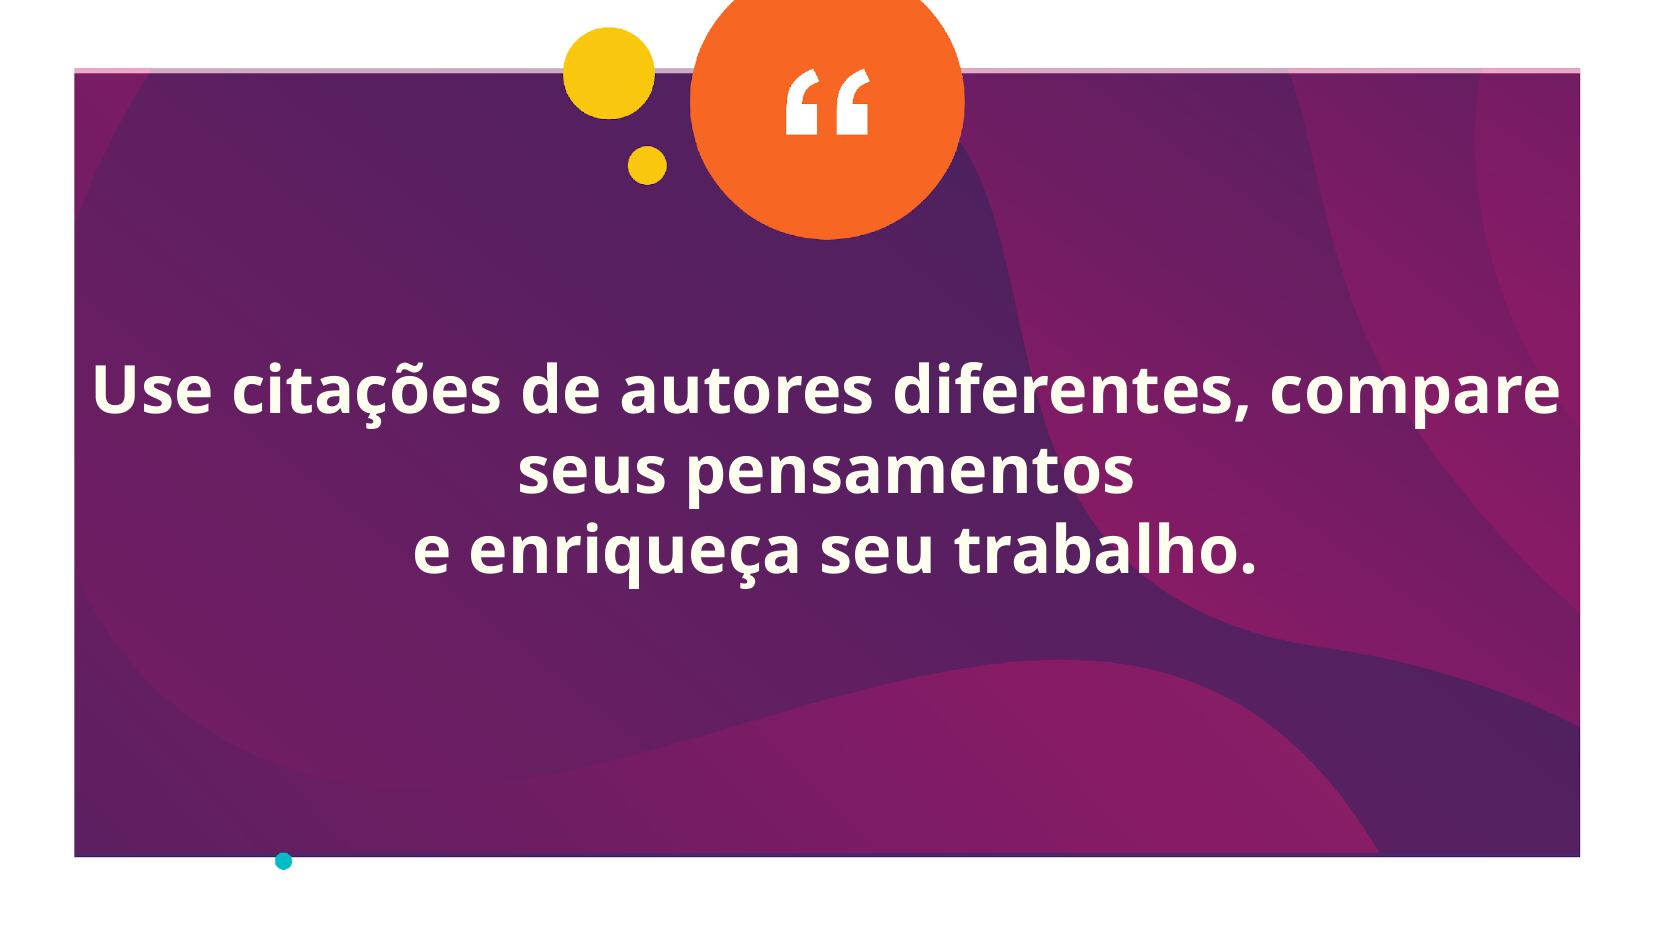

Use citações de autores diferentes, compare seus pensamentos
 e enriqueça seu trabalho.